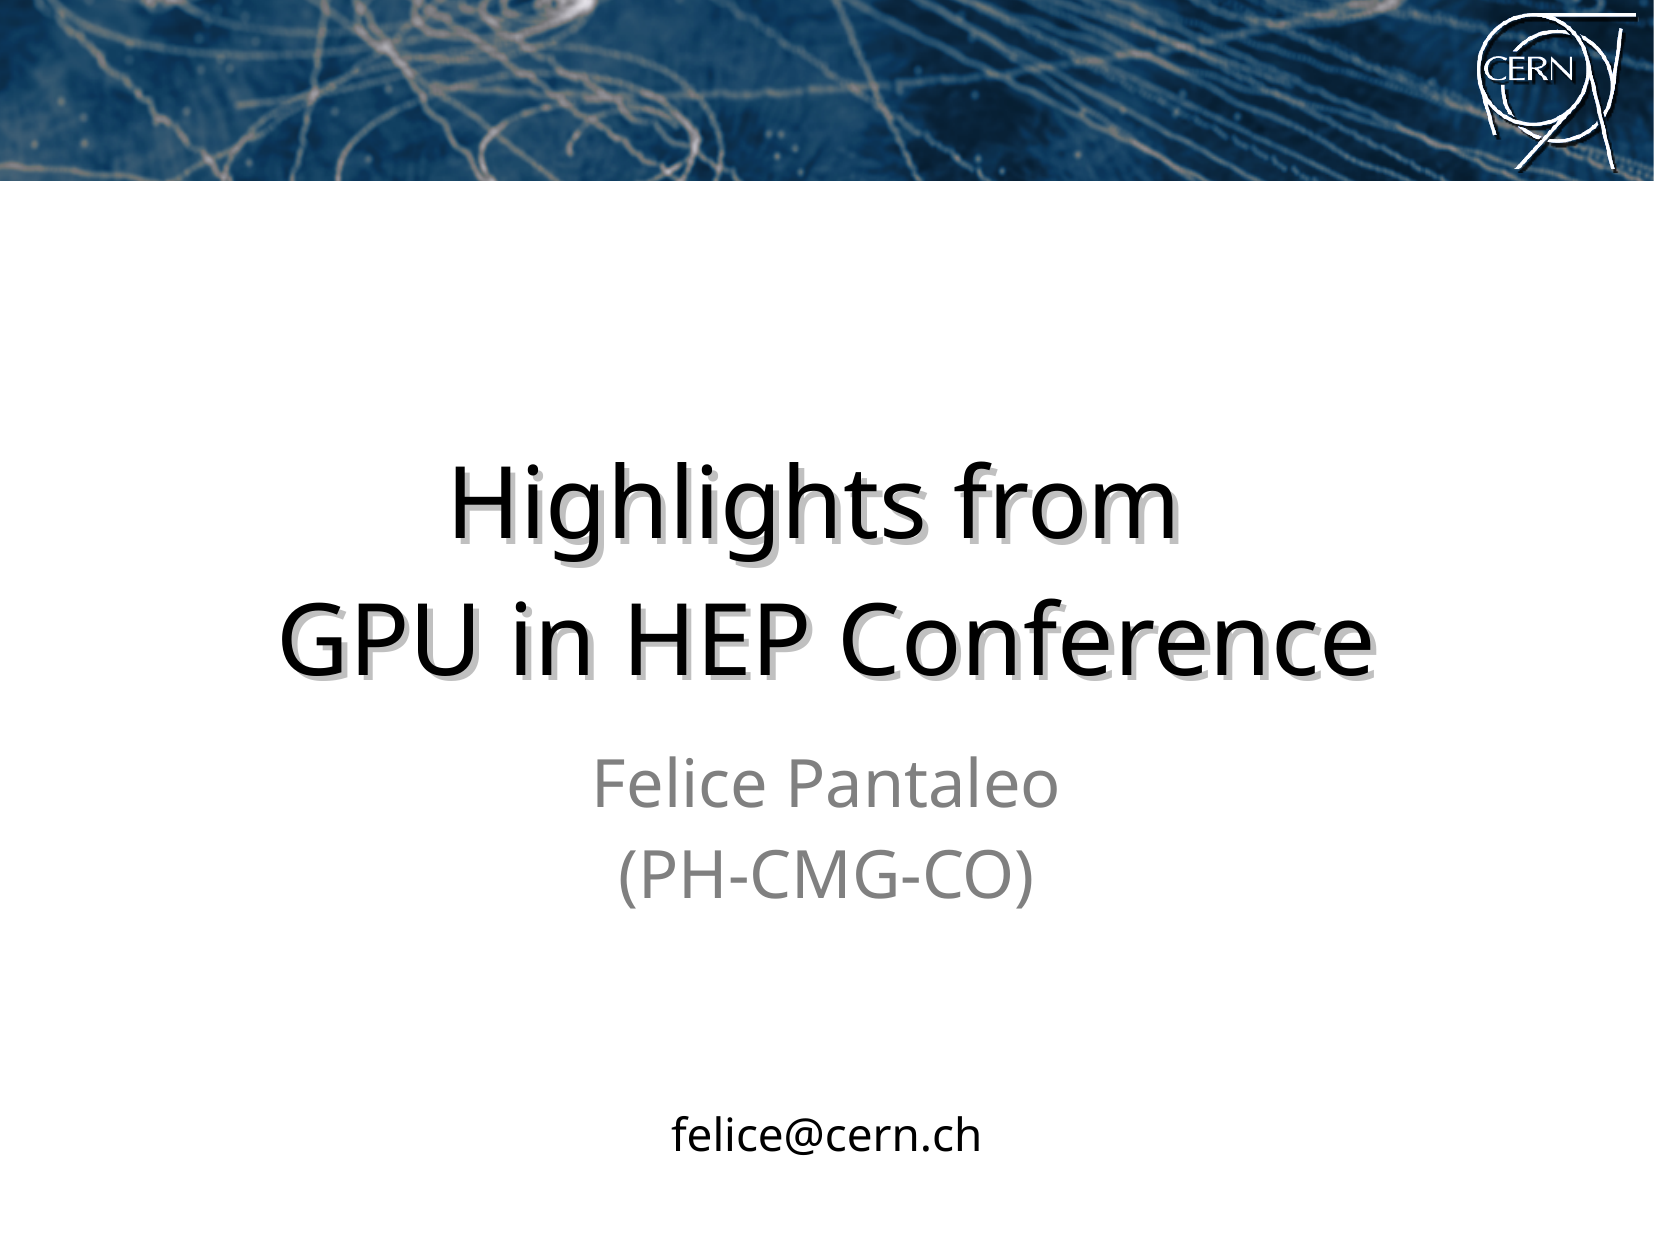

# Highlights from
GPU in HEP Conference
Felice Pantaleo
(PH-CMG-CO)
felice@cern.ch